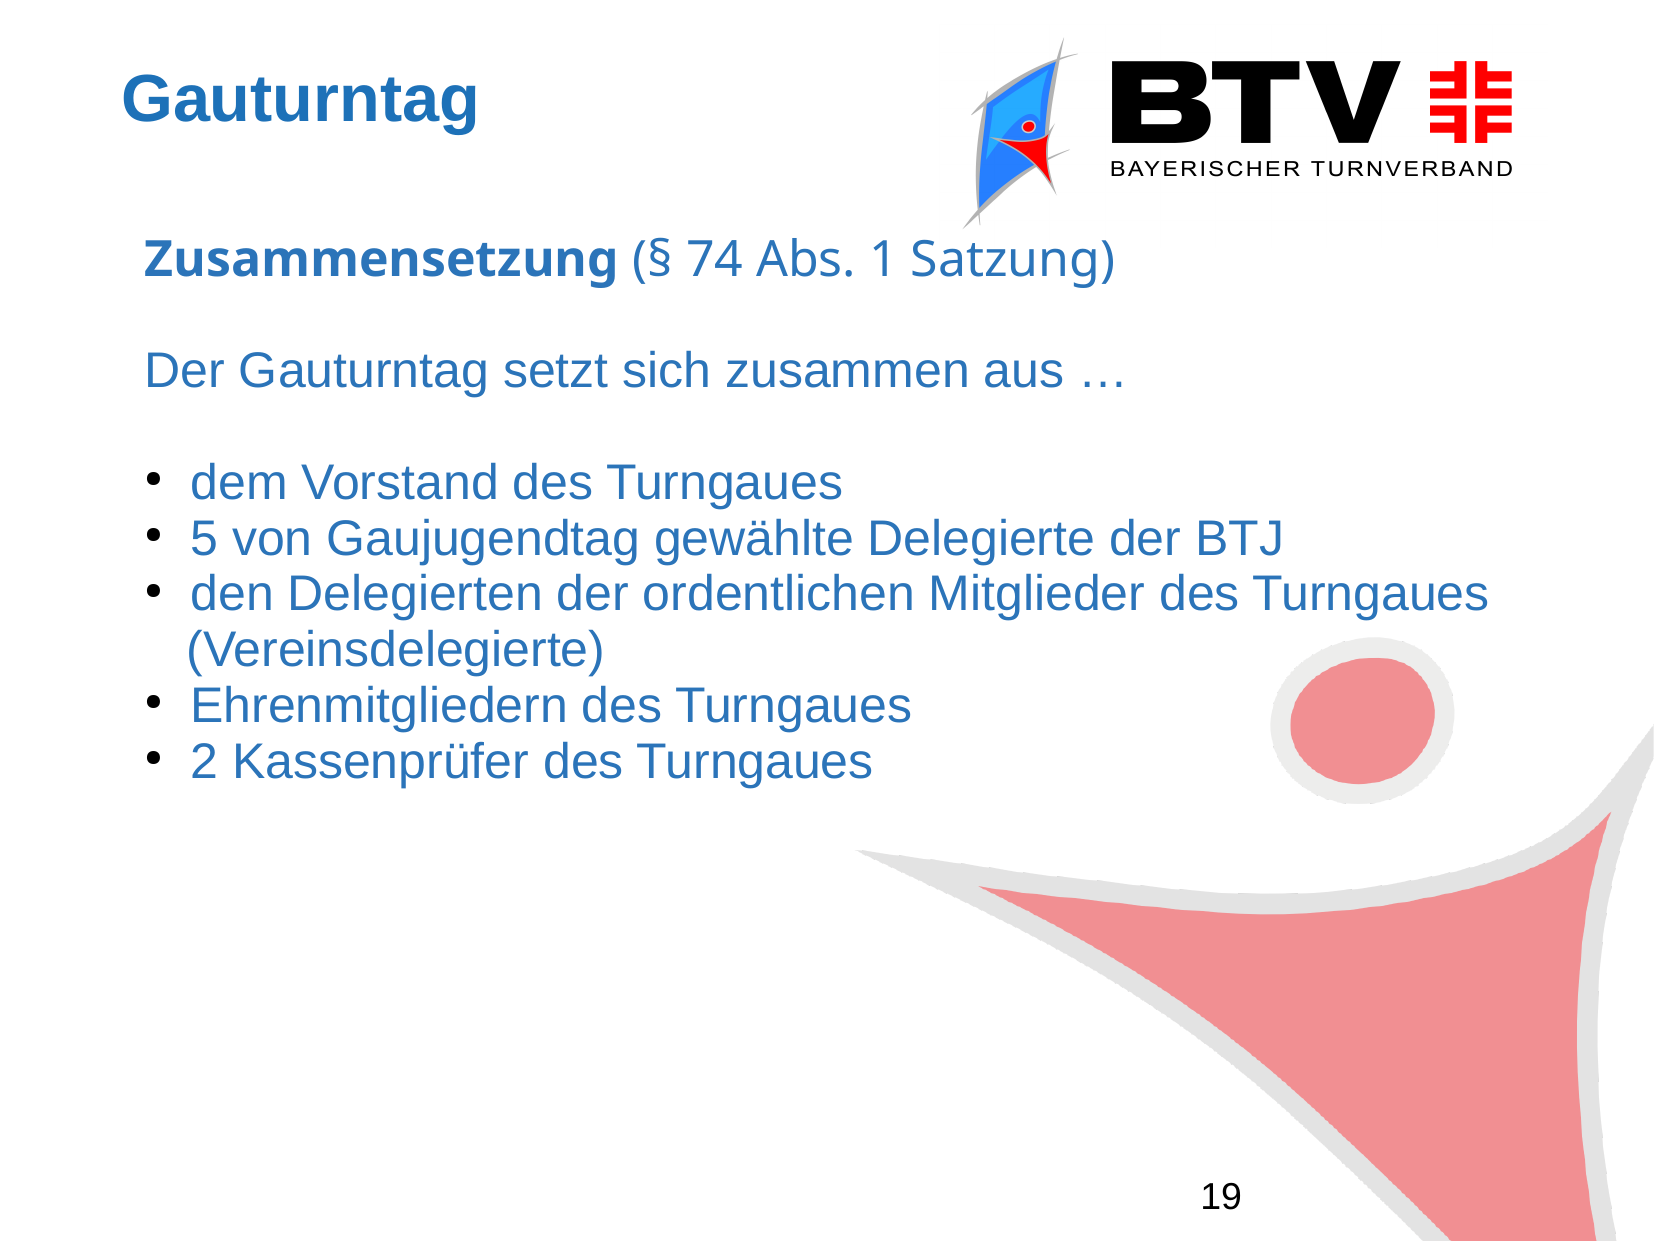

# Gauturntag
Zusammensetzung (§ 74 Abs. 1 Satzung)
Der Gauturntag setzt sich zusammen aus …
 dem Vorstand des Turngaues
 5 von Gaujugendtag gewählte Delegierte der BTJ
 den Delegierten der ordentlichen Mitglieder des Turngaues
 (Vereinsdelegierte)
 Ehrenmitgliedern des Turngaues
 2 Kassenprüfer des Turngaues